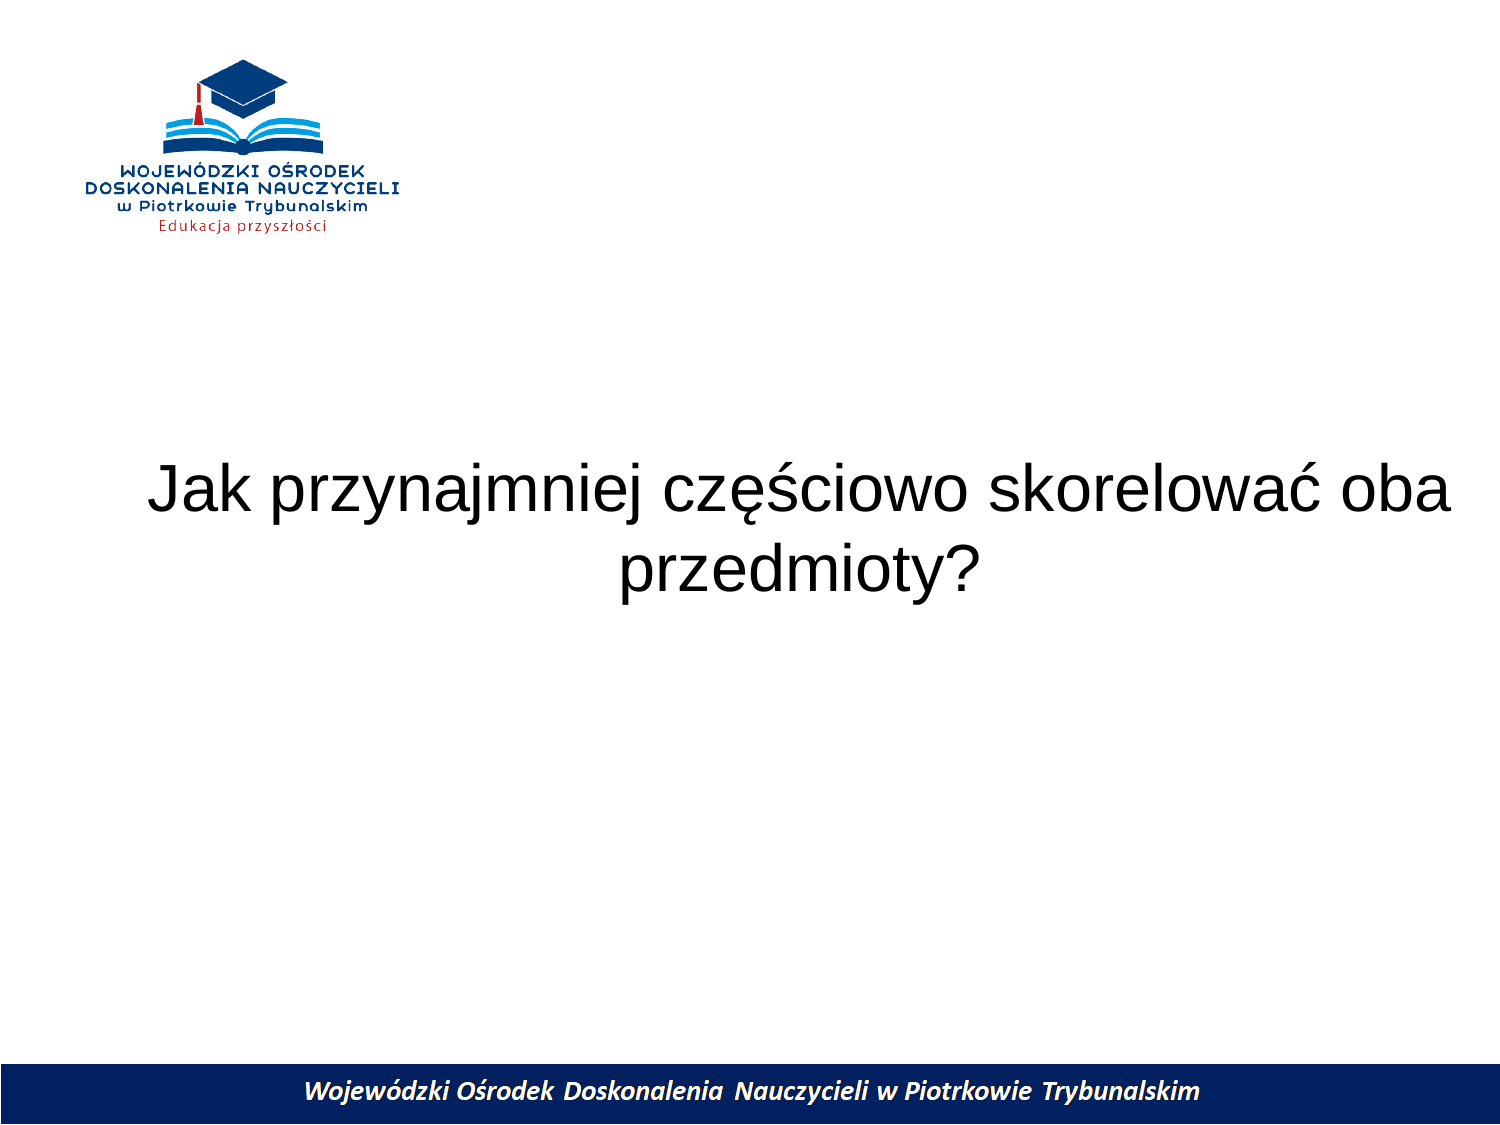

# Jak przynajmniej częściowo skorelować oba przedmioty?